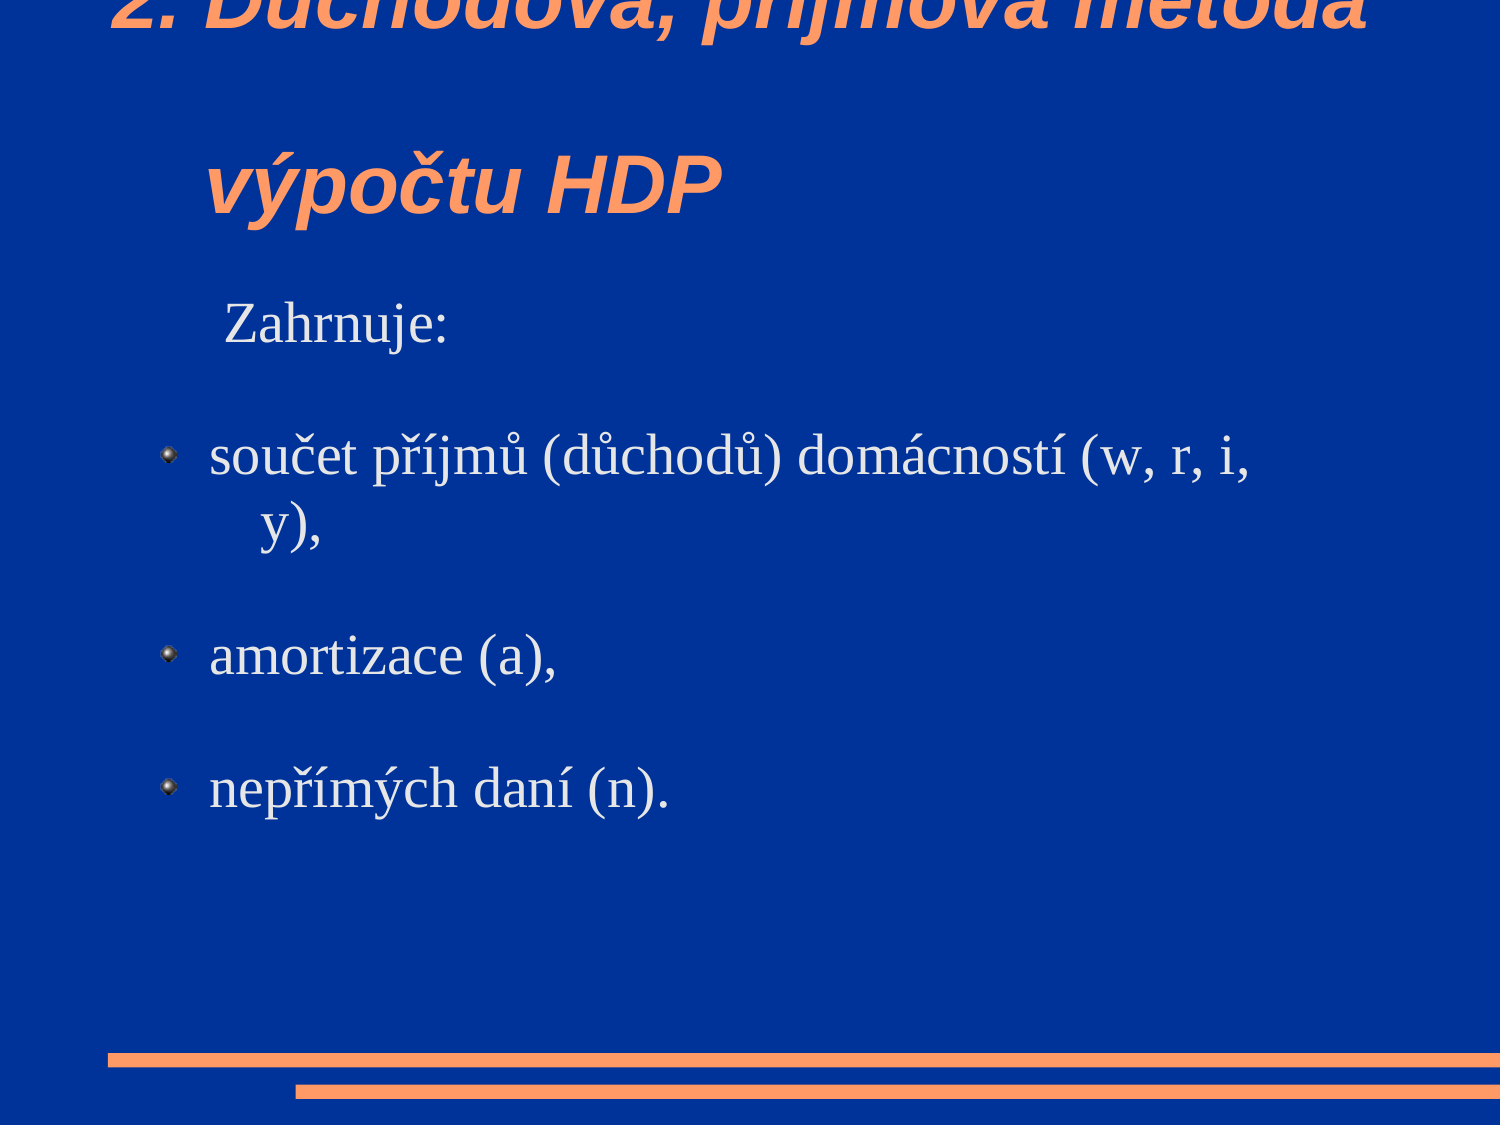

# 2. Důchodová, příjmová metoda výpočtu HDP
 Zahrnuje:
součet příjmů (důchodů) domácností (w, r, i, y),
amortizace (a),
nepřímých daní (n).